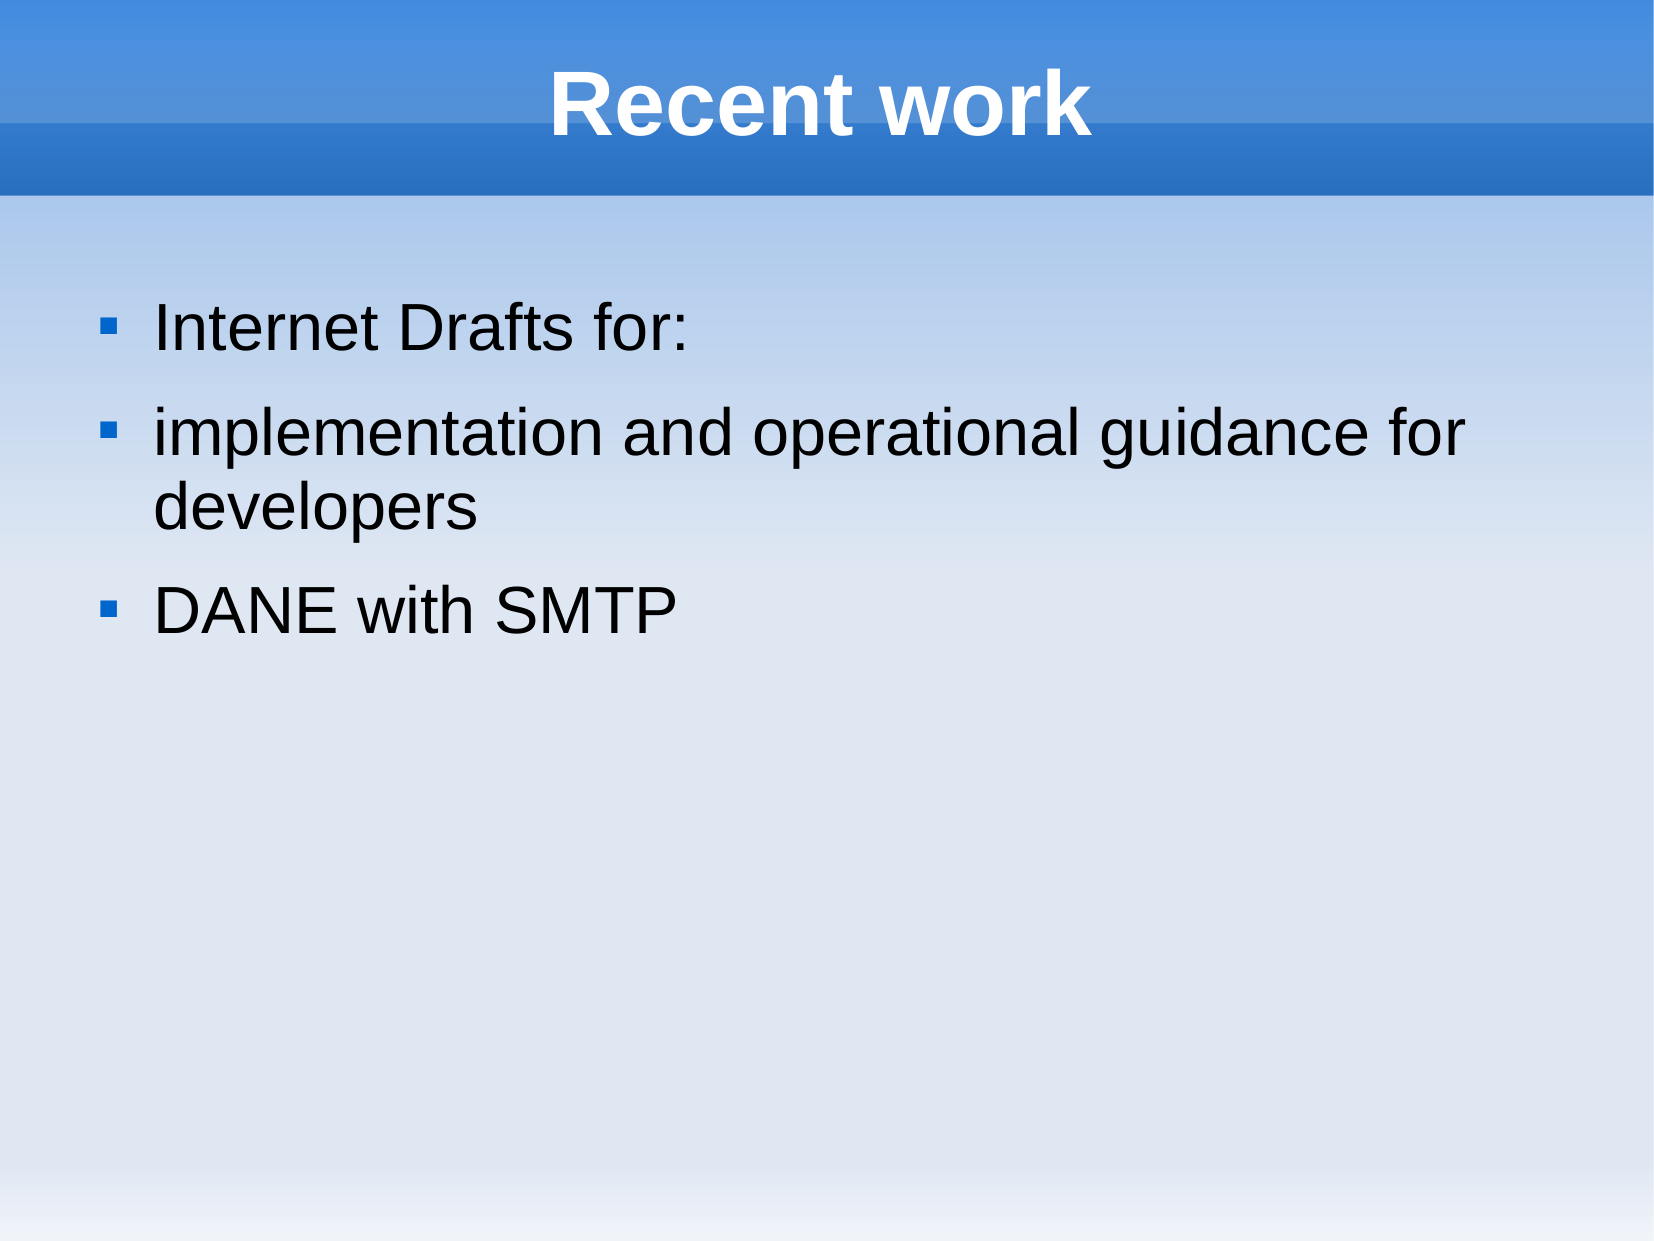

# Recent work
Internet Drafts for:
implementation and operational guidance for developers
DANE with SMTP